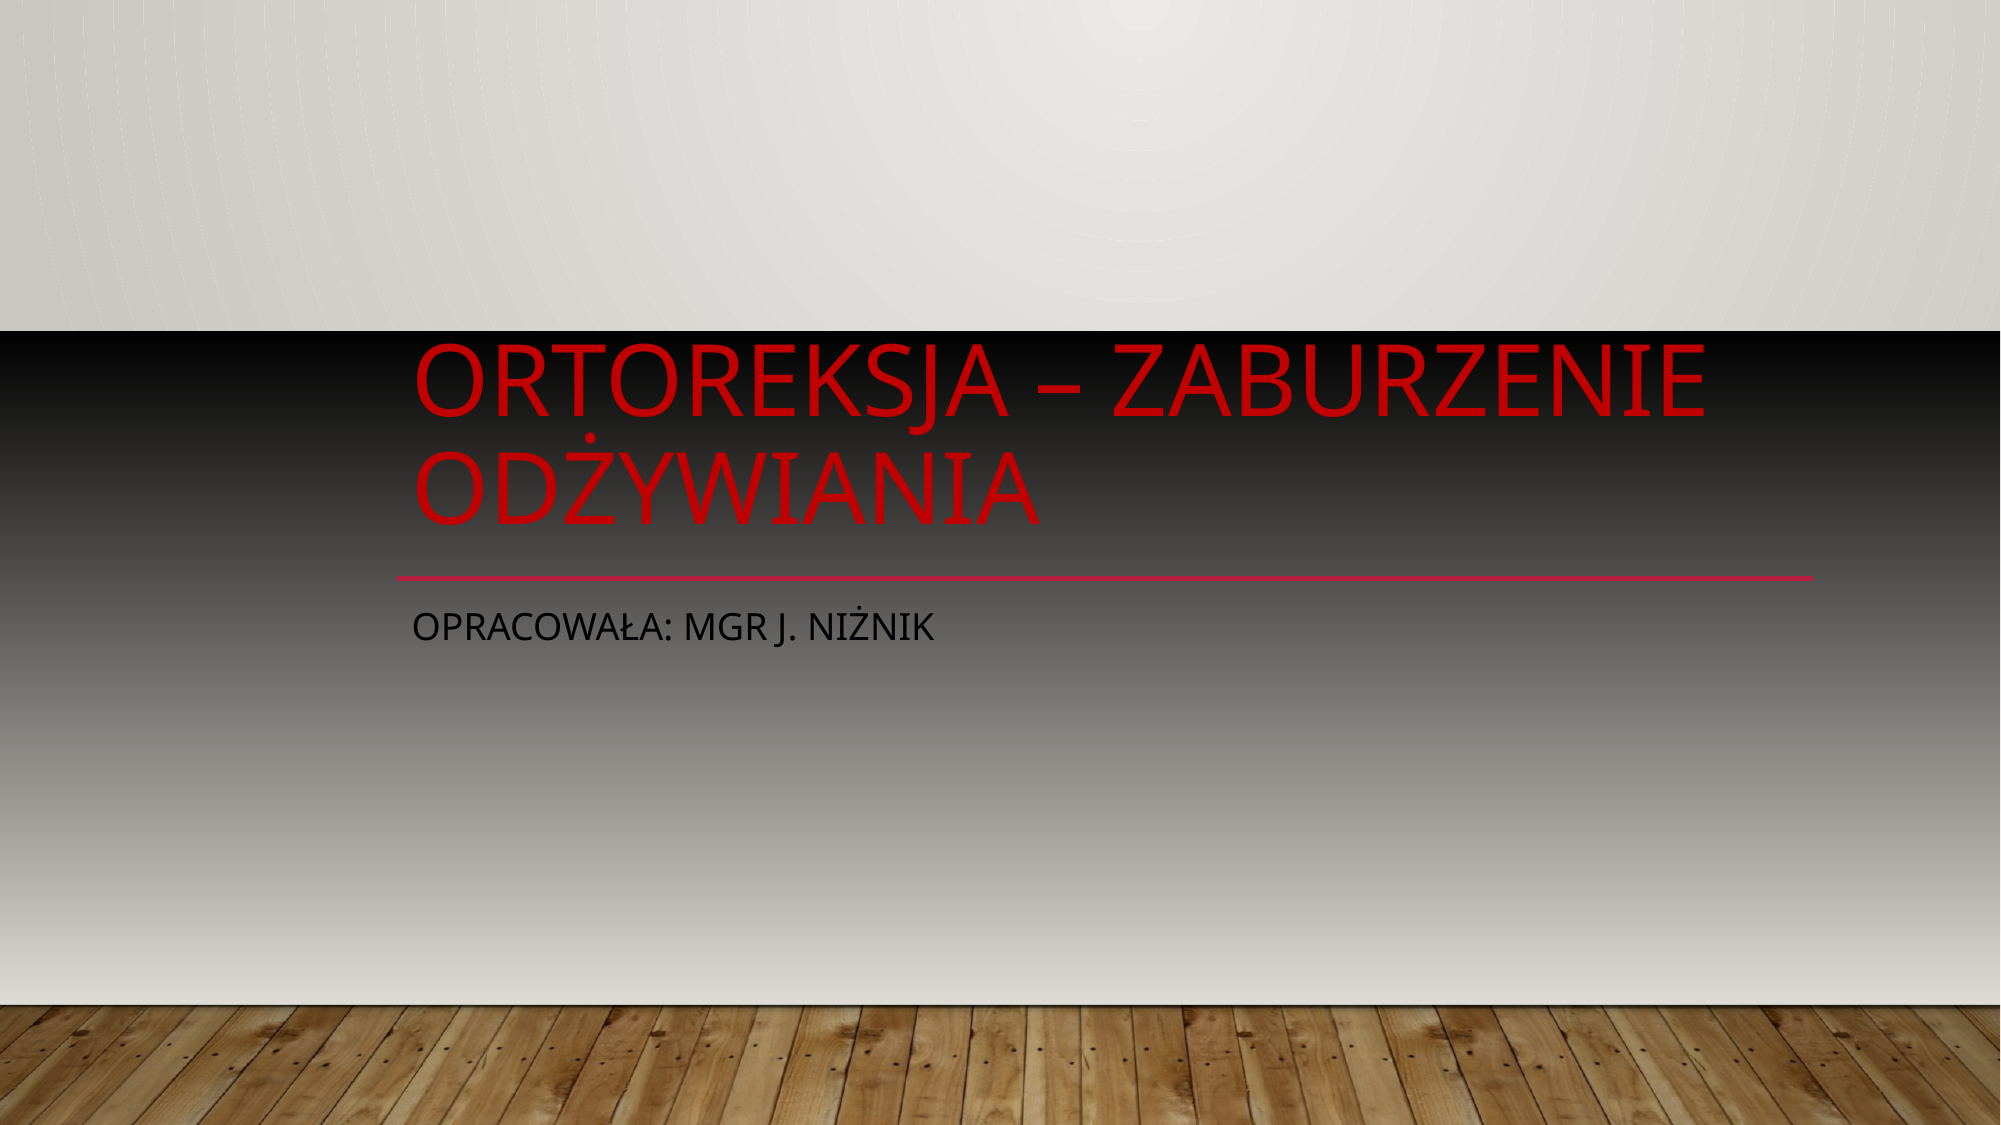

# Ortoreksja – zaburzenie odżywiania
Opracowała: mgr J. Niżnik